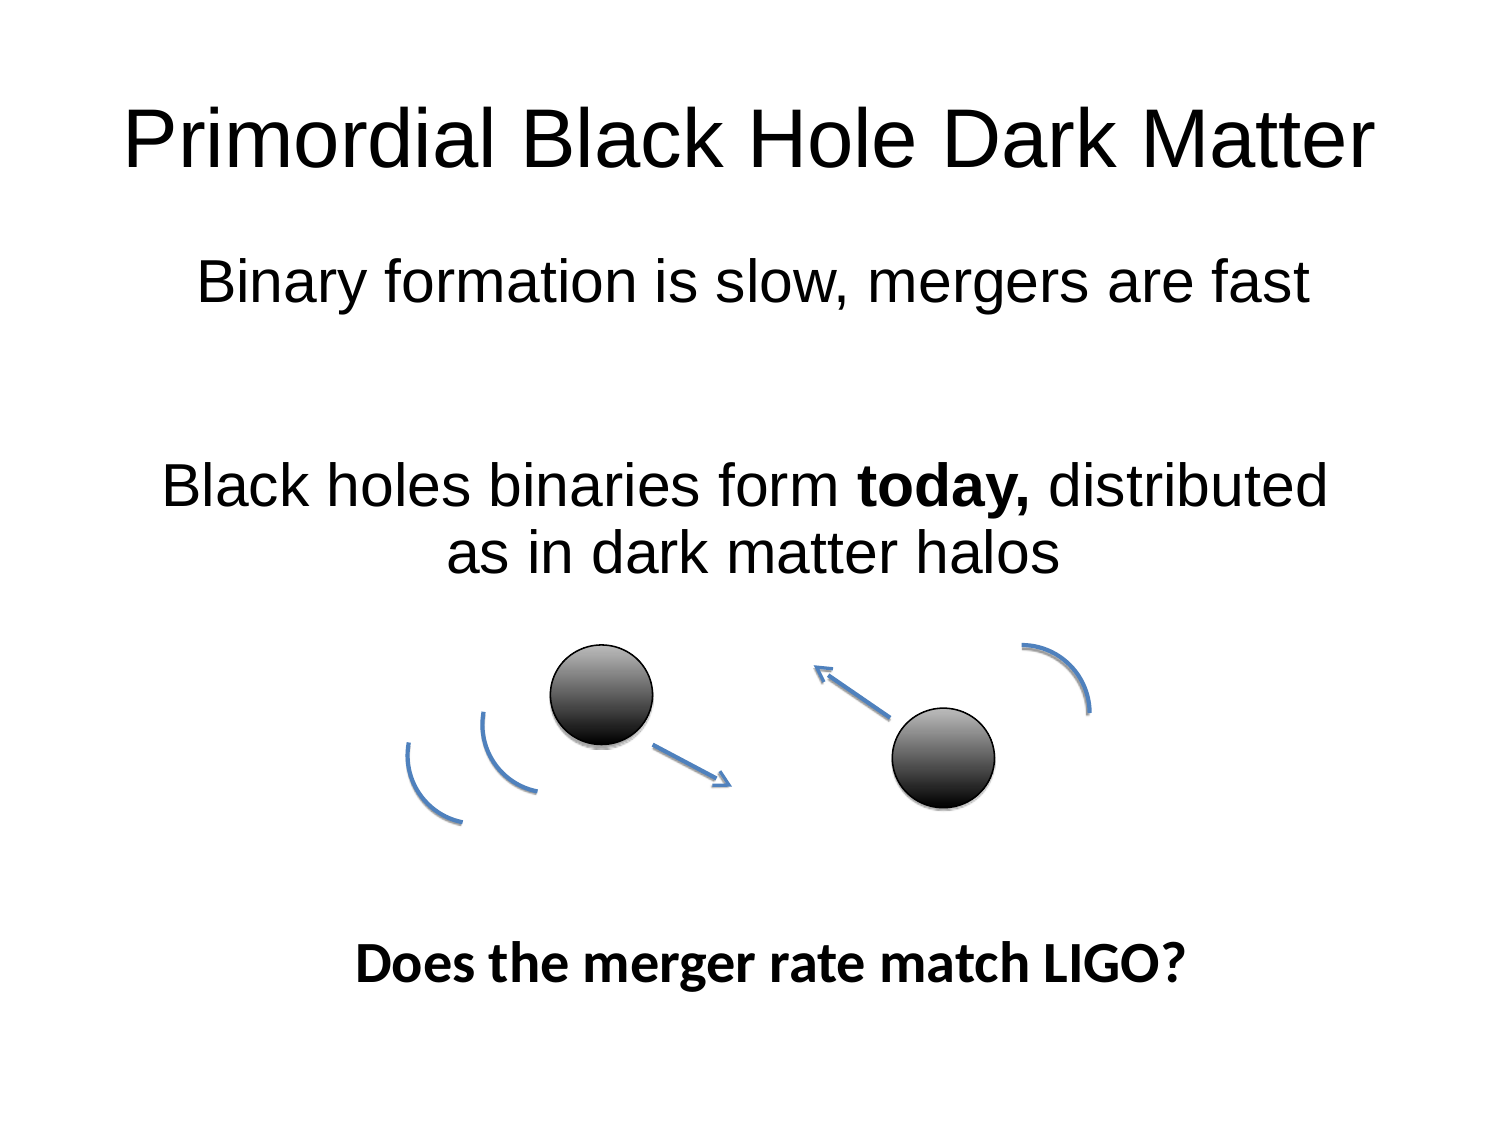

# Primordial Black Hole Dark Matter
Binary formation is slow, mergers are fast
Black holes binaries form today, distributed
as in dark matter halos
Does the merger rate match LIGO?